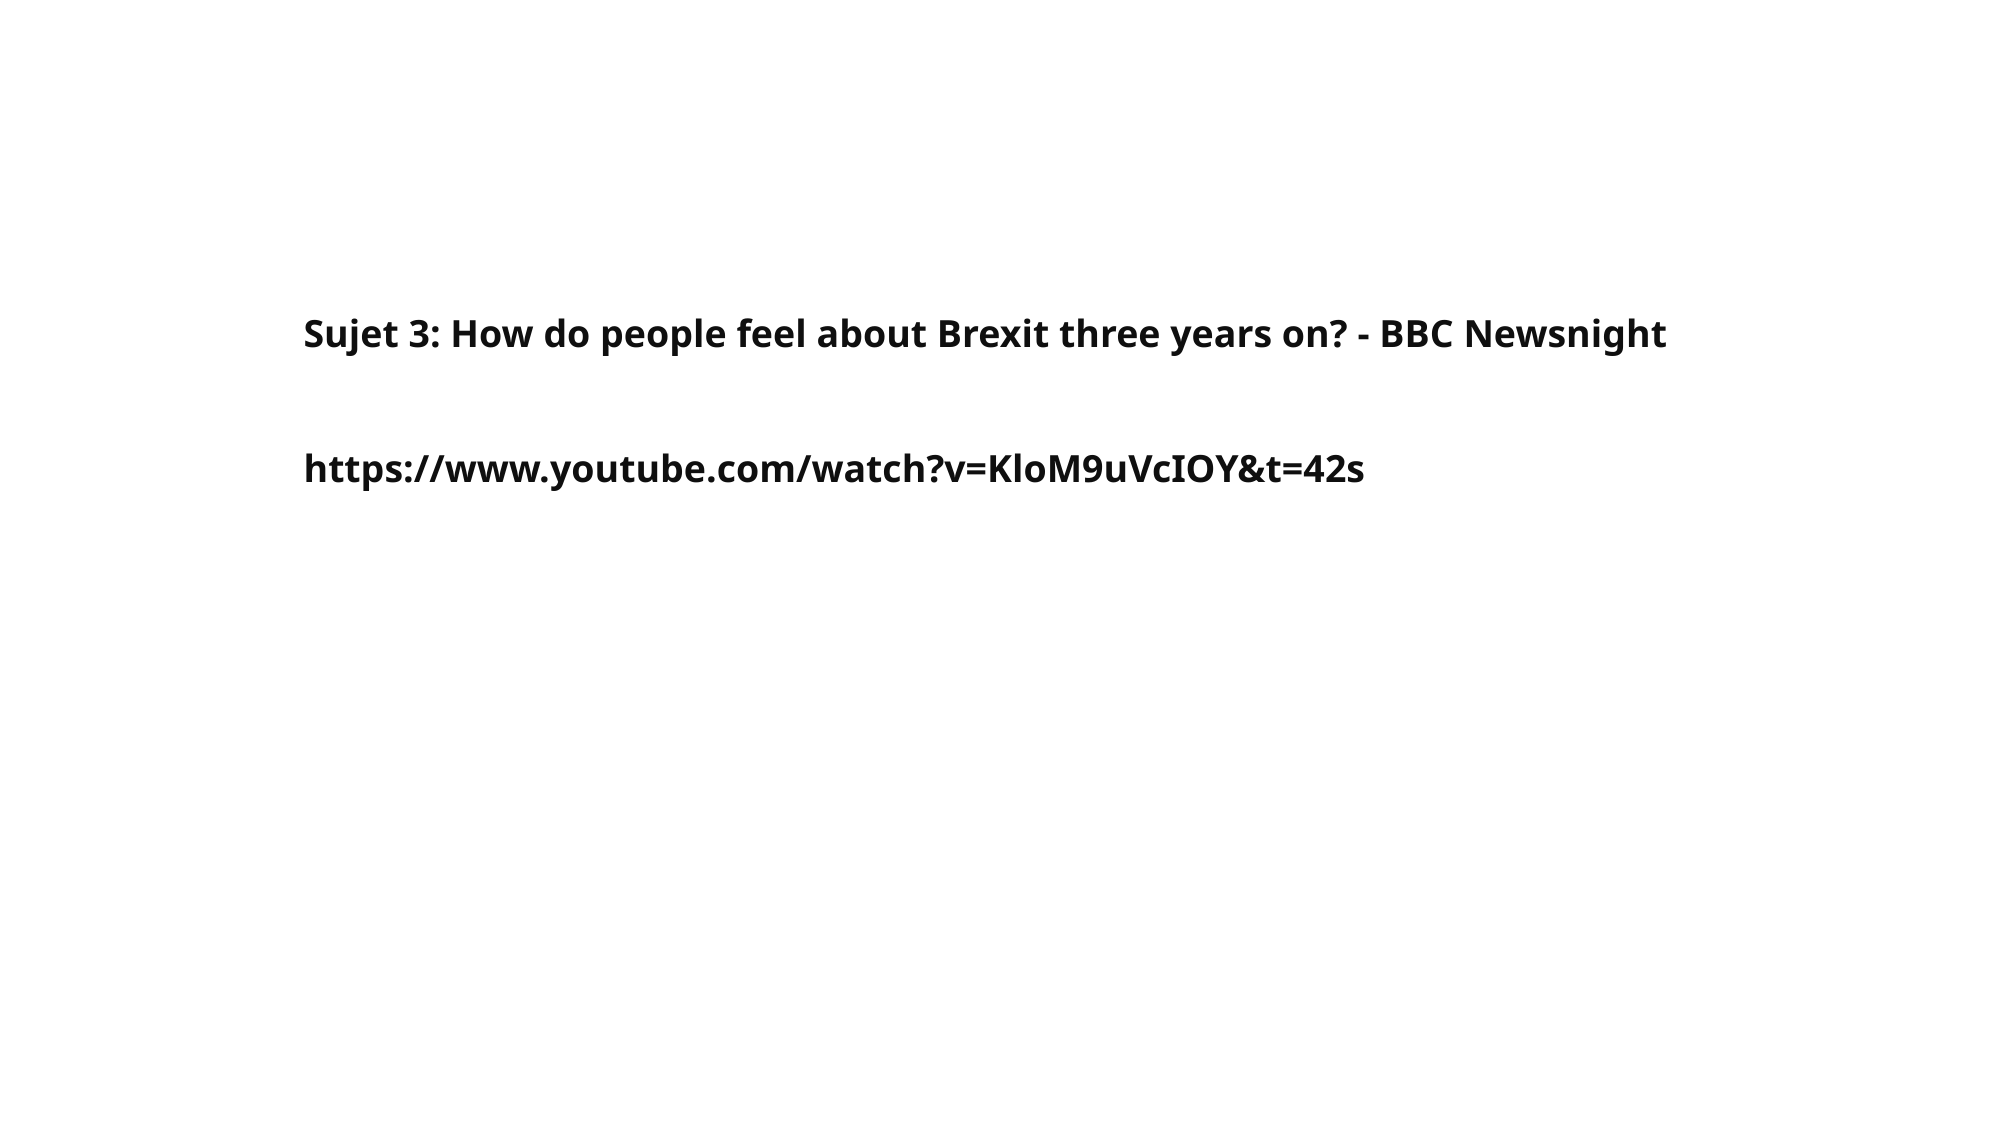

Sujet 3: How do people feel about Brexit three years on? - BBC Newsnight
https://www.youtube.com/watch?v=KloM9uVcIOY&t=42s